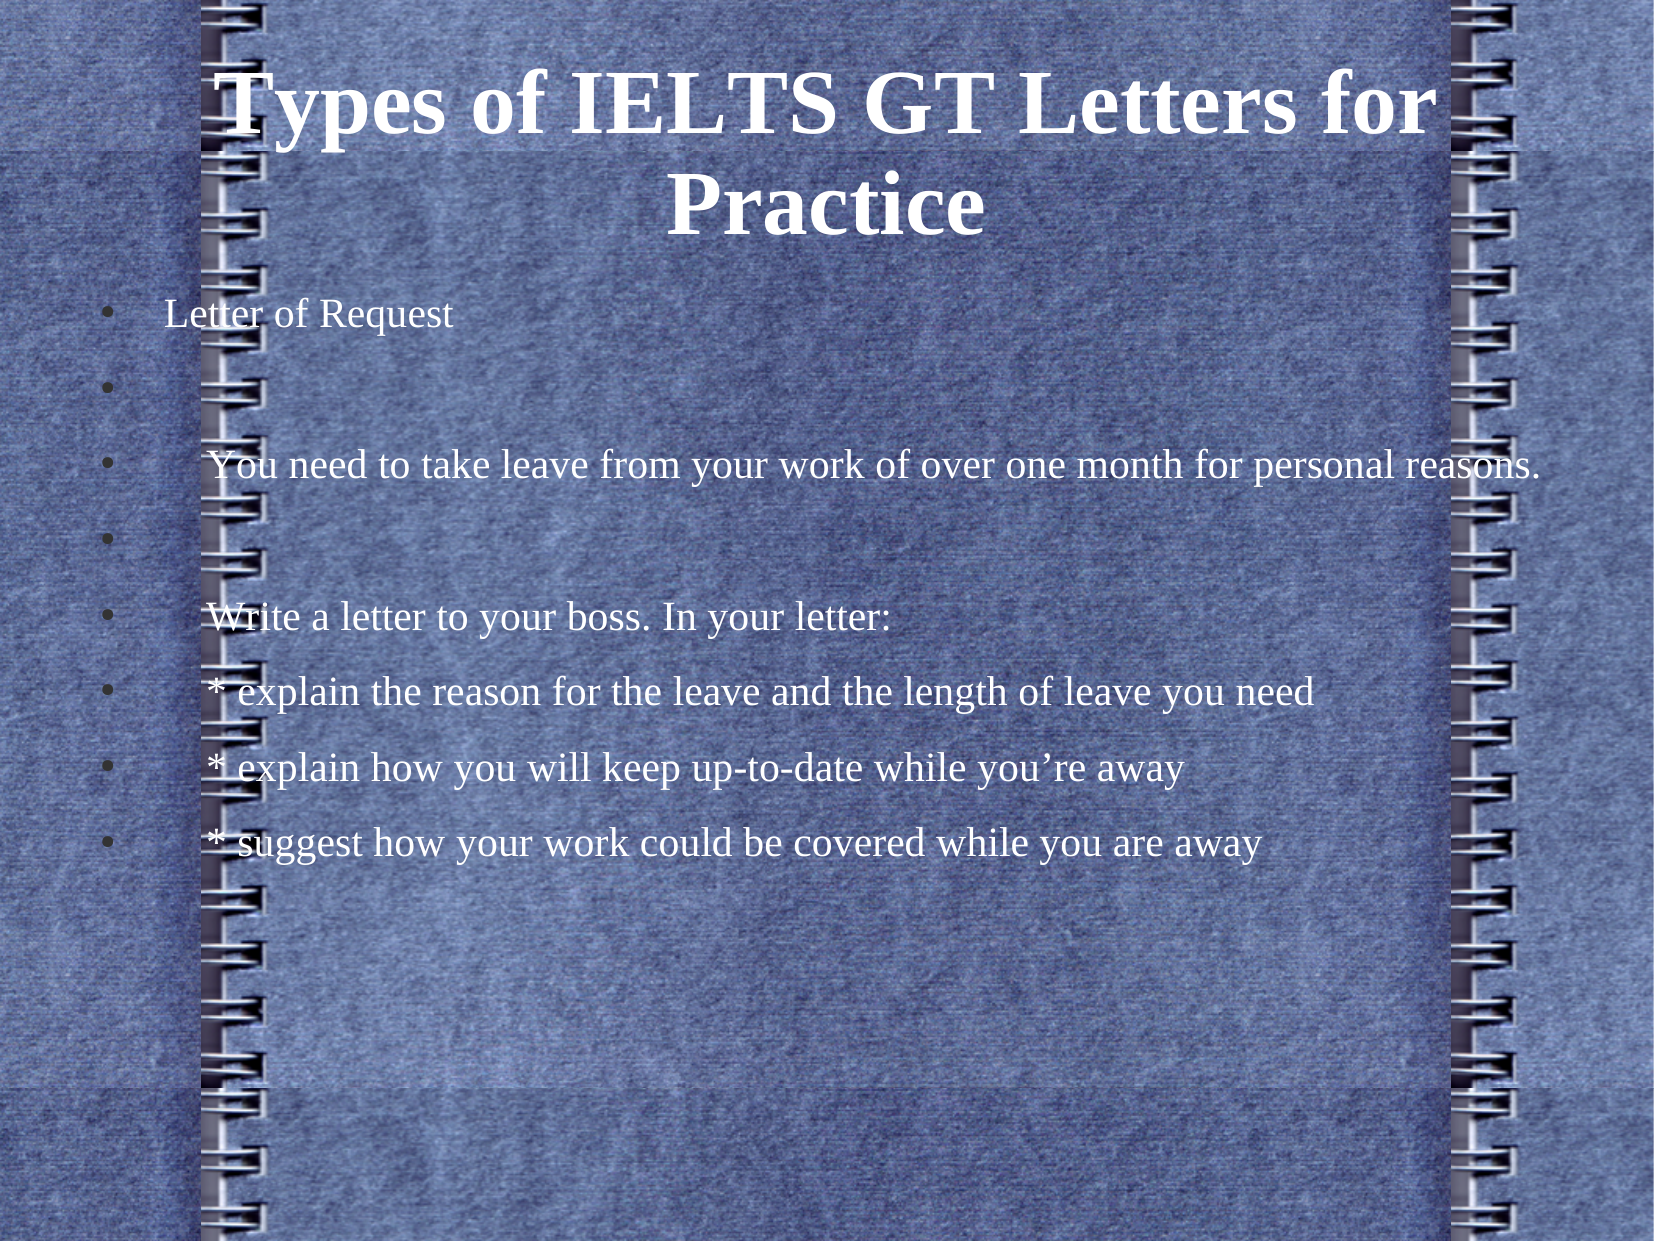

# Types of IELTS GT Letters for Practice
 Letter of Request
 You need to take leave from your work of over one month for personal reasons.
 Write a letter to your boss. In your letter:
 * explain the reason for the leave and the length of leave you need
 * explain how you will keep up-to-date while you’re away
 * suggest how your work could be covered while you are away